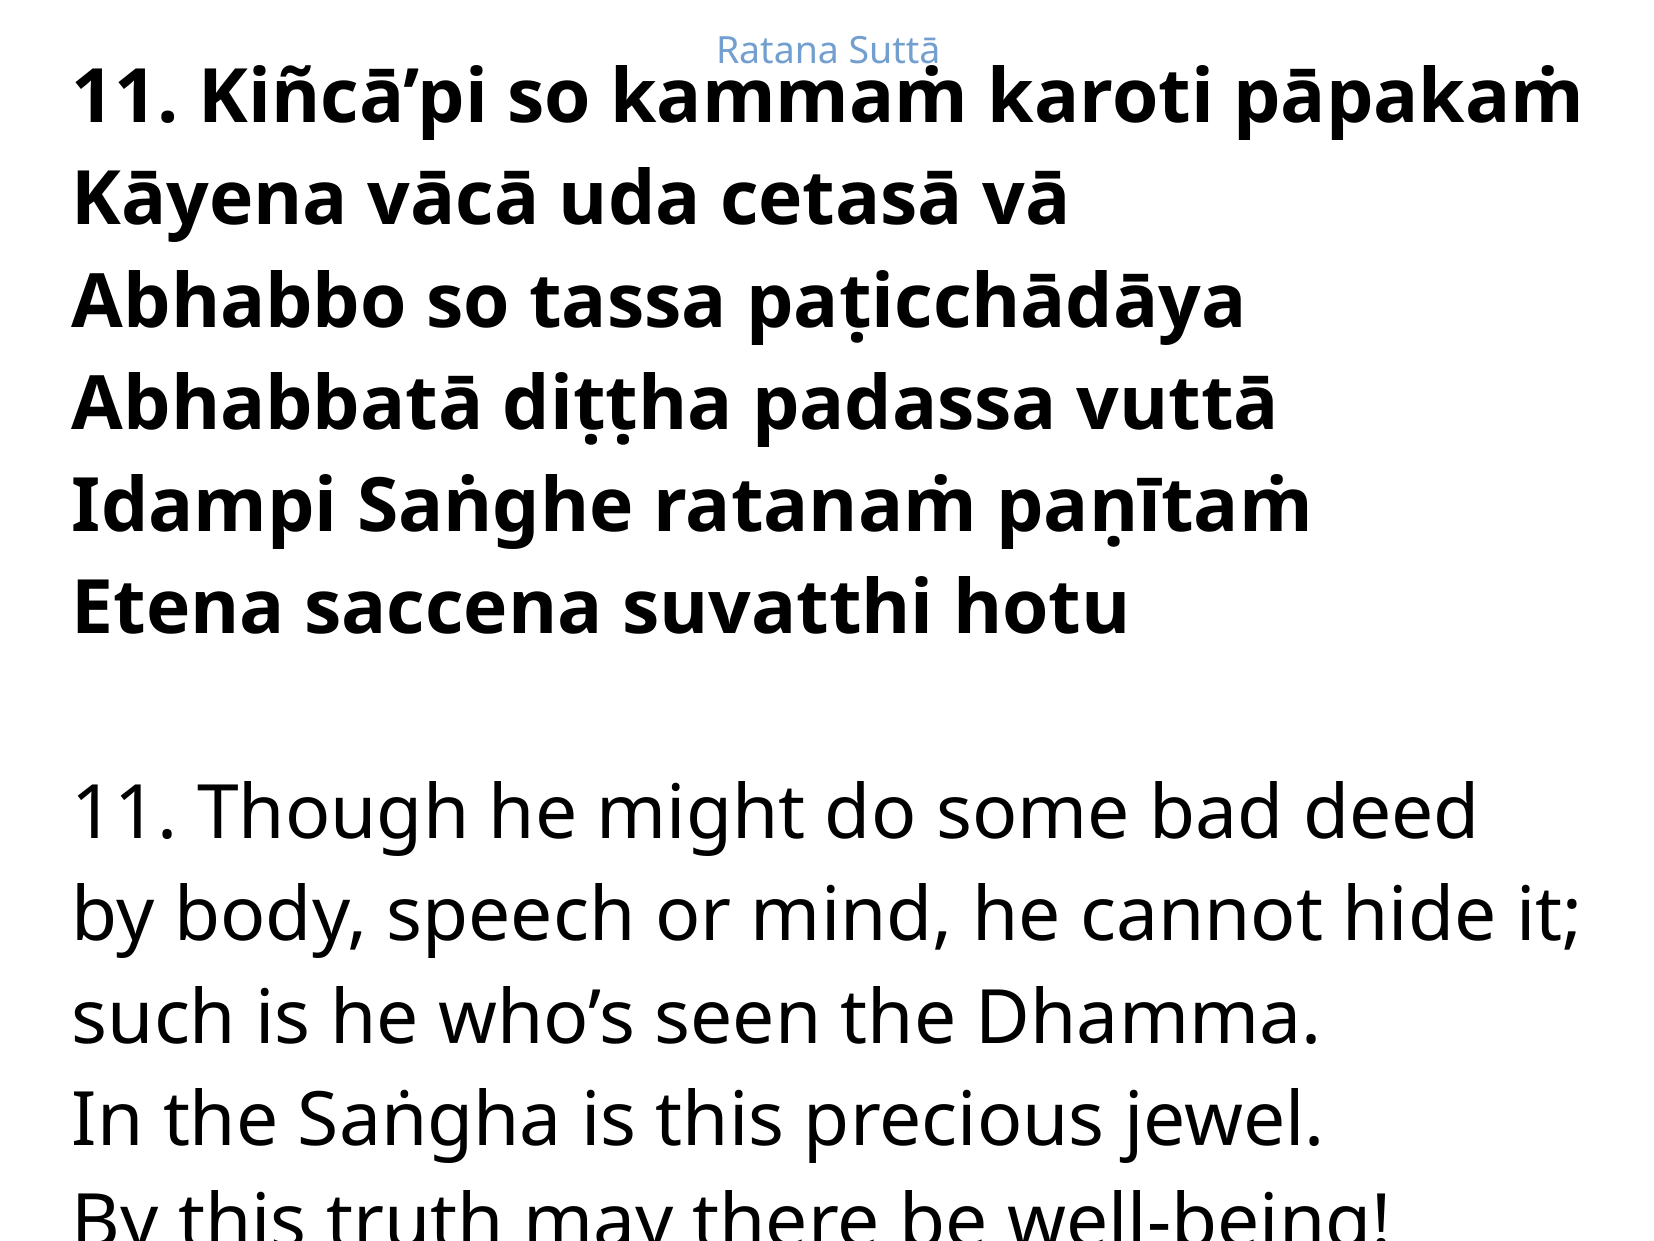

Ratana Suttā
11. Kiñcā’pi so kammaṁ karoti pāpakaṁ
Kāyena vācā uda cetasā vā
Abhabbo so tassa paṭicchādāya
Abhabbatā diṭṭha padassa vuttā
Idampi Saṅghe ratanaṁ paṇītaṁ
Etena saccena suvatthi hotu
11. Though he might do some bad deed
by body, speech or mind, he cannot hide it;
such is he who’s seen the Dhamma.
In the Saṅgha is this precious jewel.
By this truth may there be well-being!